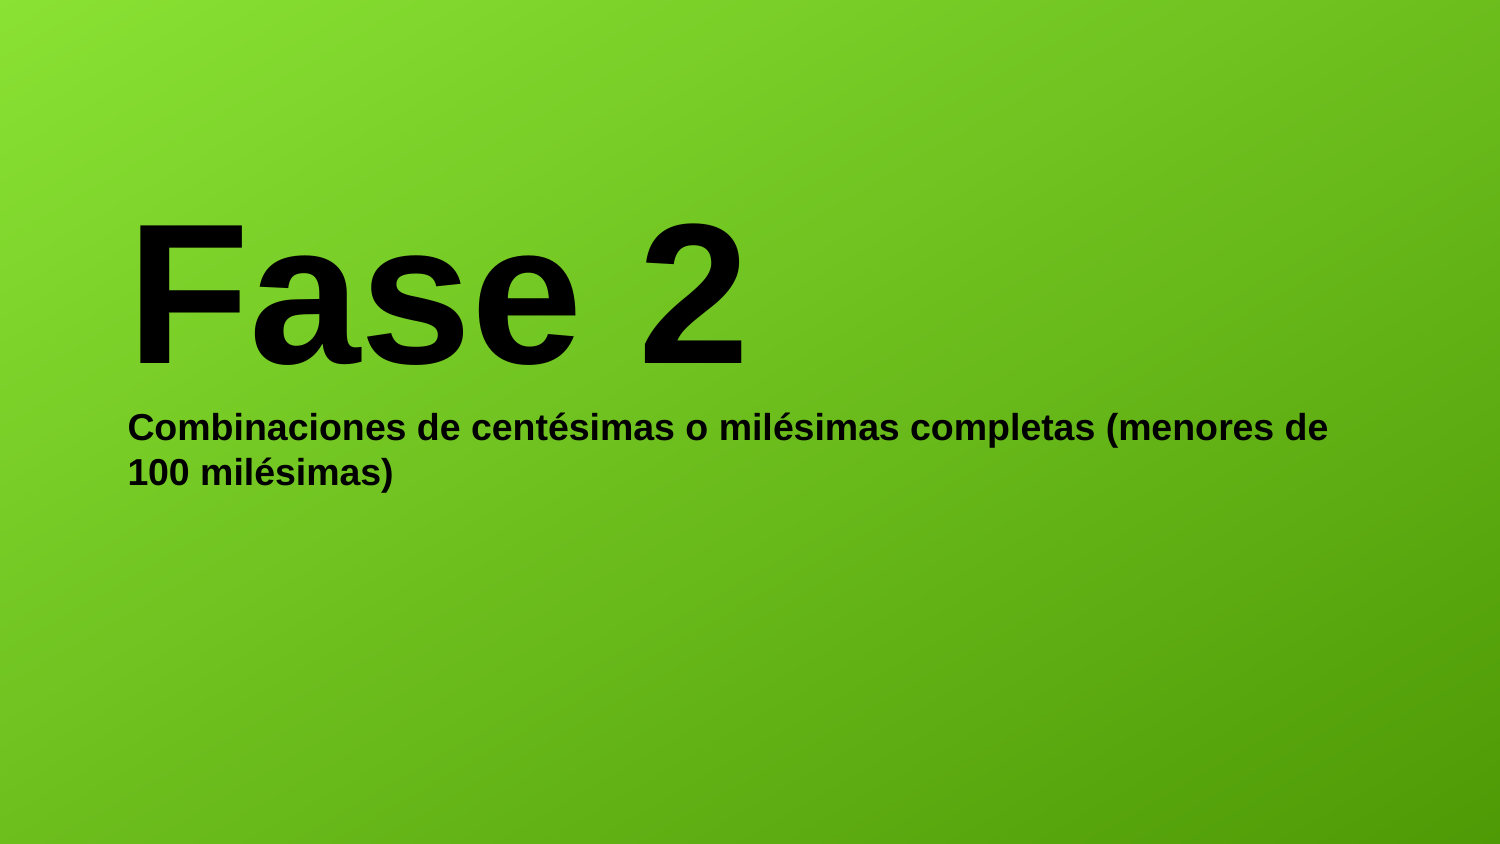

# Fase 2 Combinaciones de centésimas o milésimas completas (menores de 100 milésimas)